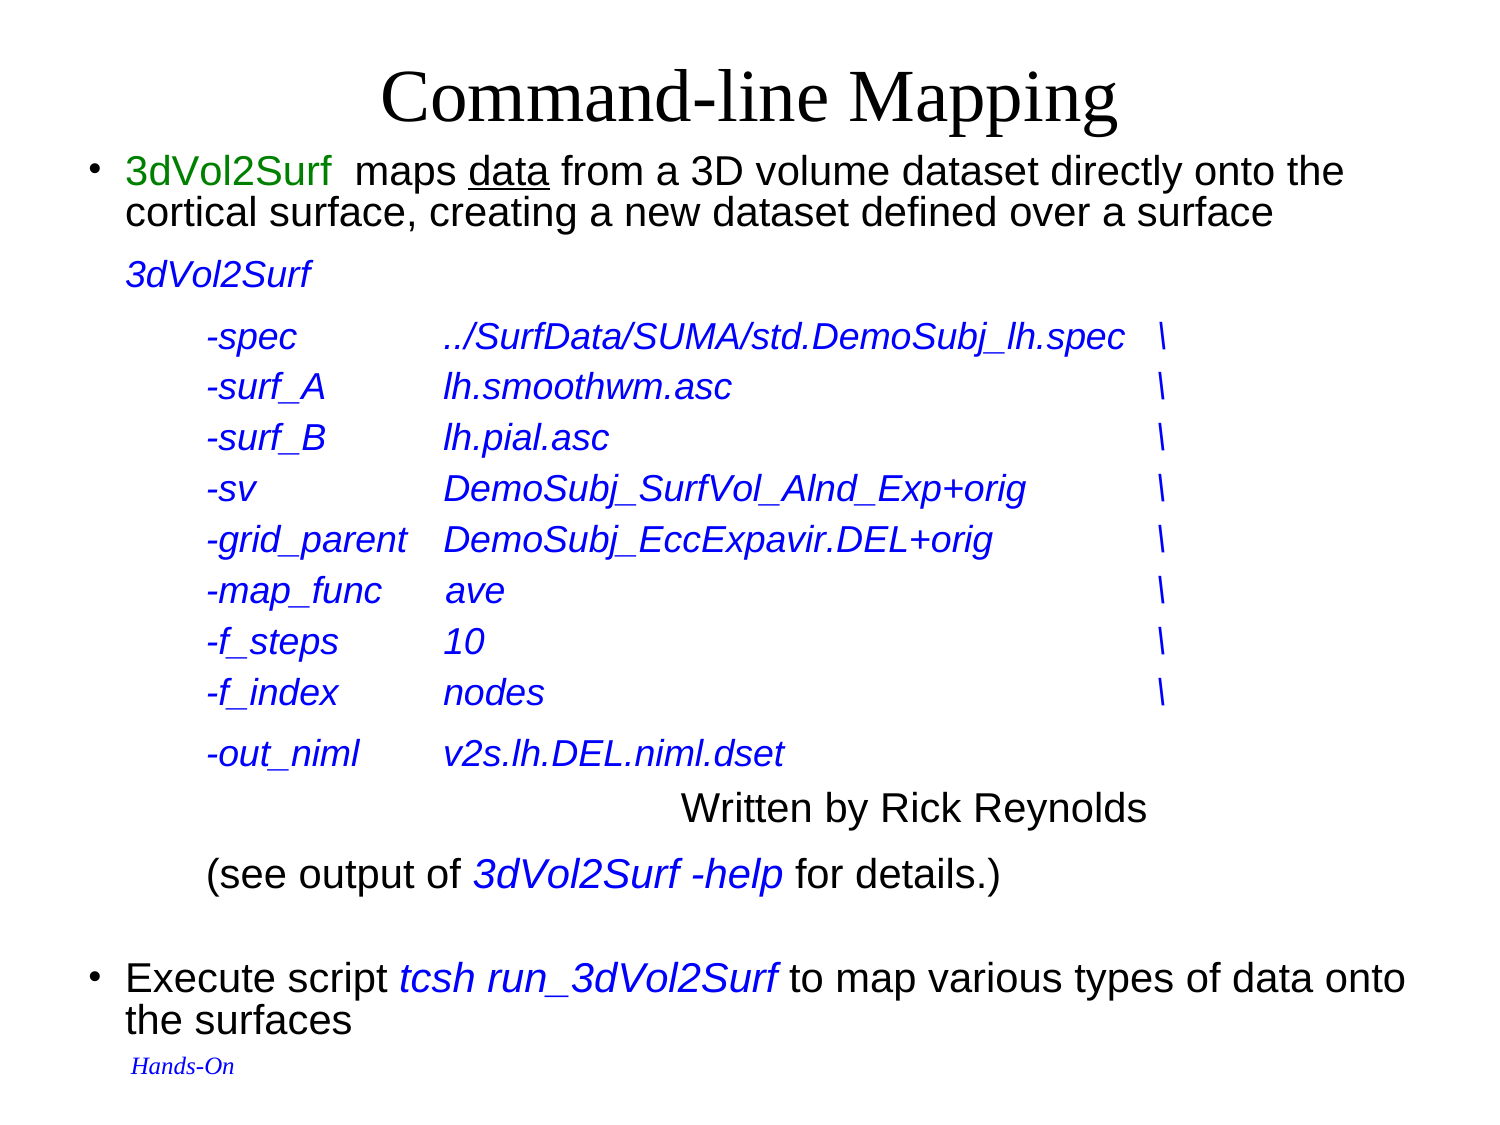

Command-line Mapping
3dVol2Surf maps data from a 3D volume dataset directly onto the cortical surface, creating a new dataset defined over a surface
	3dVol2Surf
		-spec 	../SurfData/SUMA/std.DemoSubj_lh.spec \
 	-surf_A 	lh.smoothwm.asc 		\
 	-surf_B 	lh.pial.asc 			\
 	-sv 	DemoSubj_SurfVol_Alnd_Exp+orig 	\
 	-grid_parent 	DemoSubj_EccExpavir.DEL+orig 	\
 	-map_func ave 			\
 	-f_steps 	10 				\
	-f_index 	nodes 				\
		-out_niml v2s.lh.DEL.niml.dset
					Written by Rick Reynolds
		(see output of 3dVol2Surf -help for details.)
Execute script tcsh run_3dVol2Surf to map various types of data onto the surfaces
Hands-On